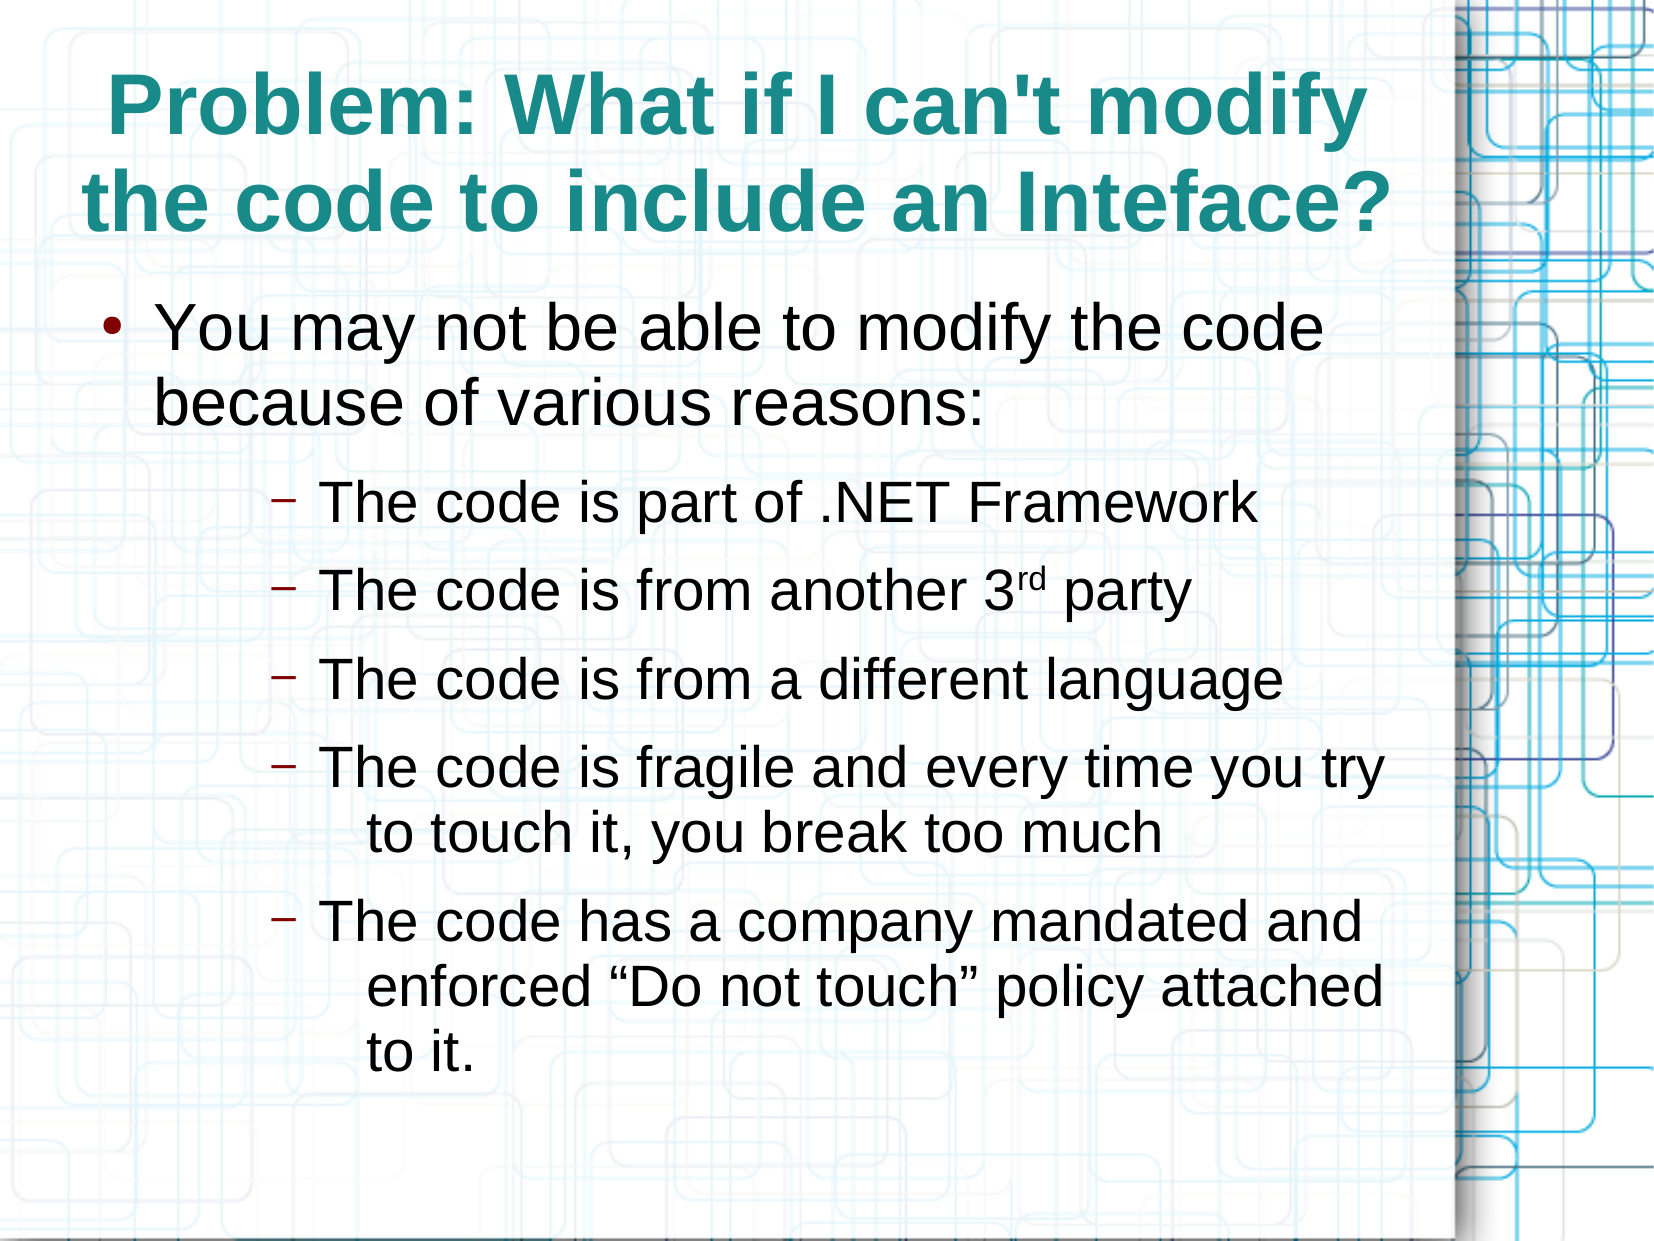

# Problem: What if I can't modify the code to include an Inteface?
You may not be able to modify the code because of various reasons:
The code is part of .NET Framework
The code is from another 3rd party
The code is from a different language
The code is fragile and every time you try to touch it, you break too much
The code has a company mandated and enforced “Do not touch” policy attached to it.